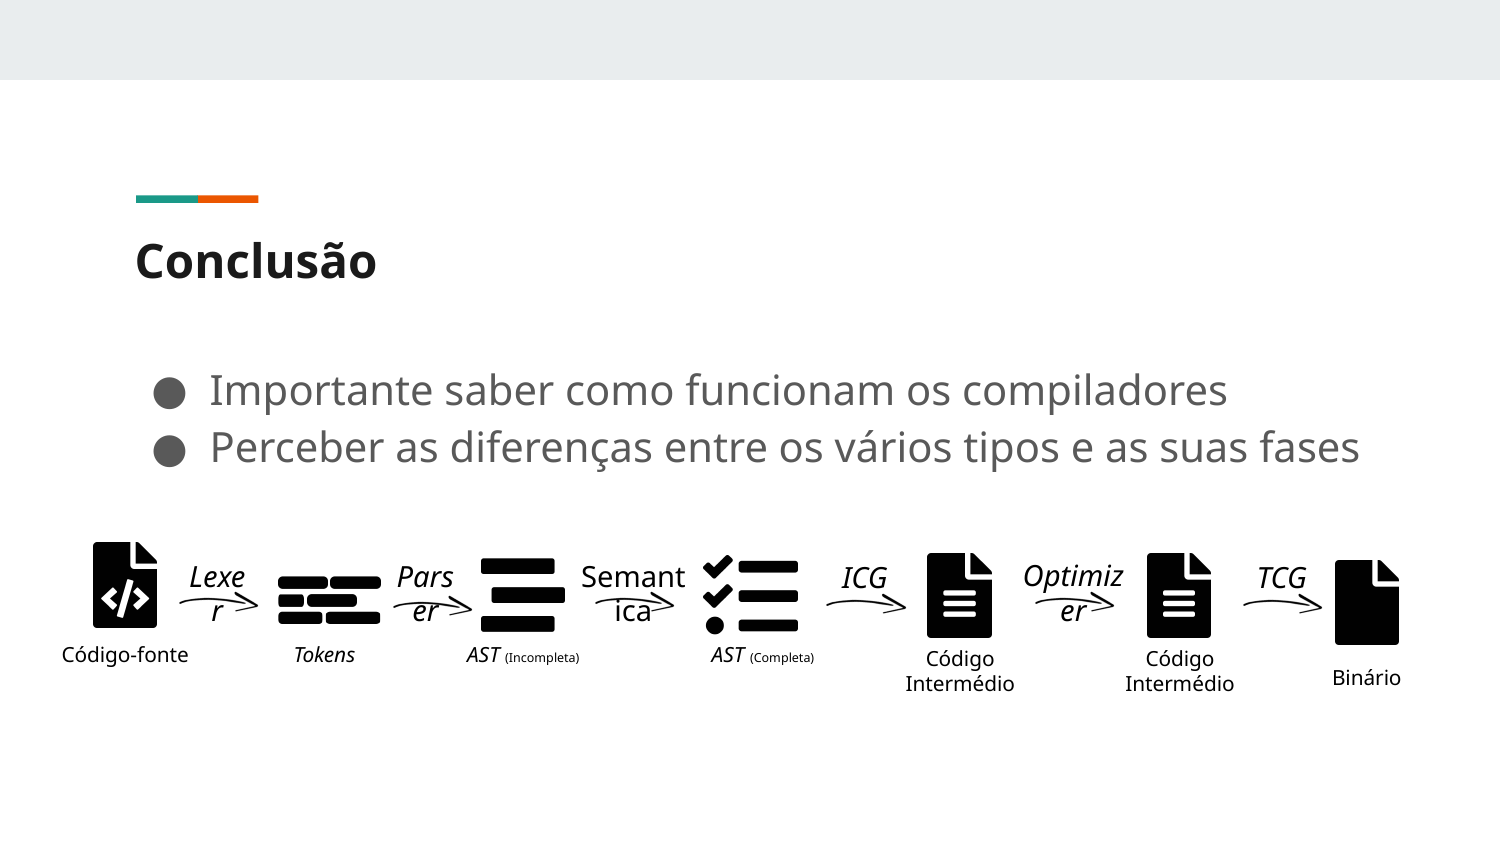

# Conclusão
Importante saber como funcionam os compiladores
Perceber as diferenças entre os vários tipos e as suas fases
Tokens
Optimizer
Código-fonte
Lexer
Parser
Semantica
ICG
TCG
AST (Completa)
AST (Incompleta)
Código Intermédio
Código Intermédio
Binário